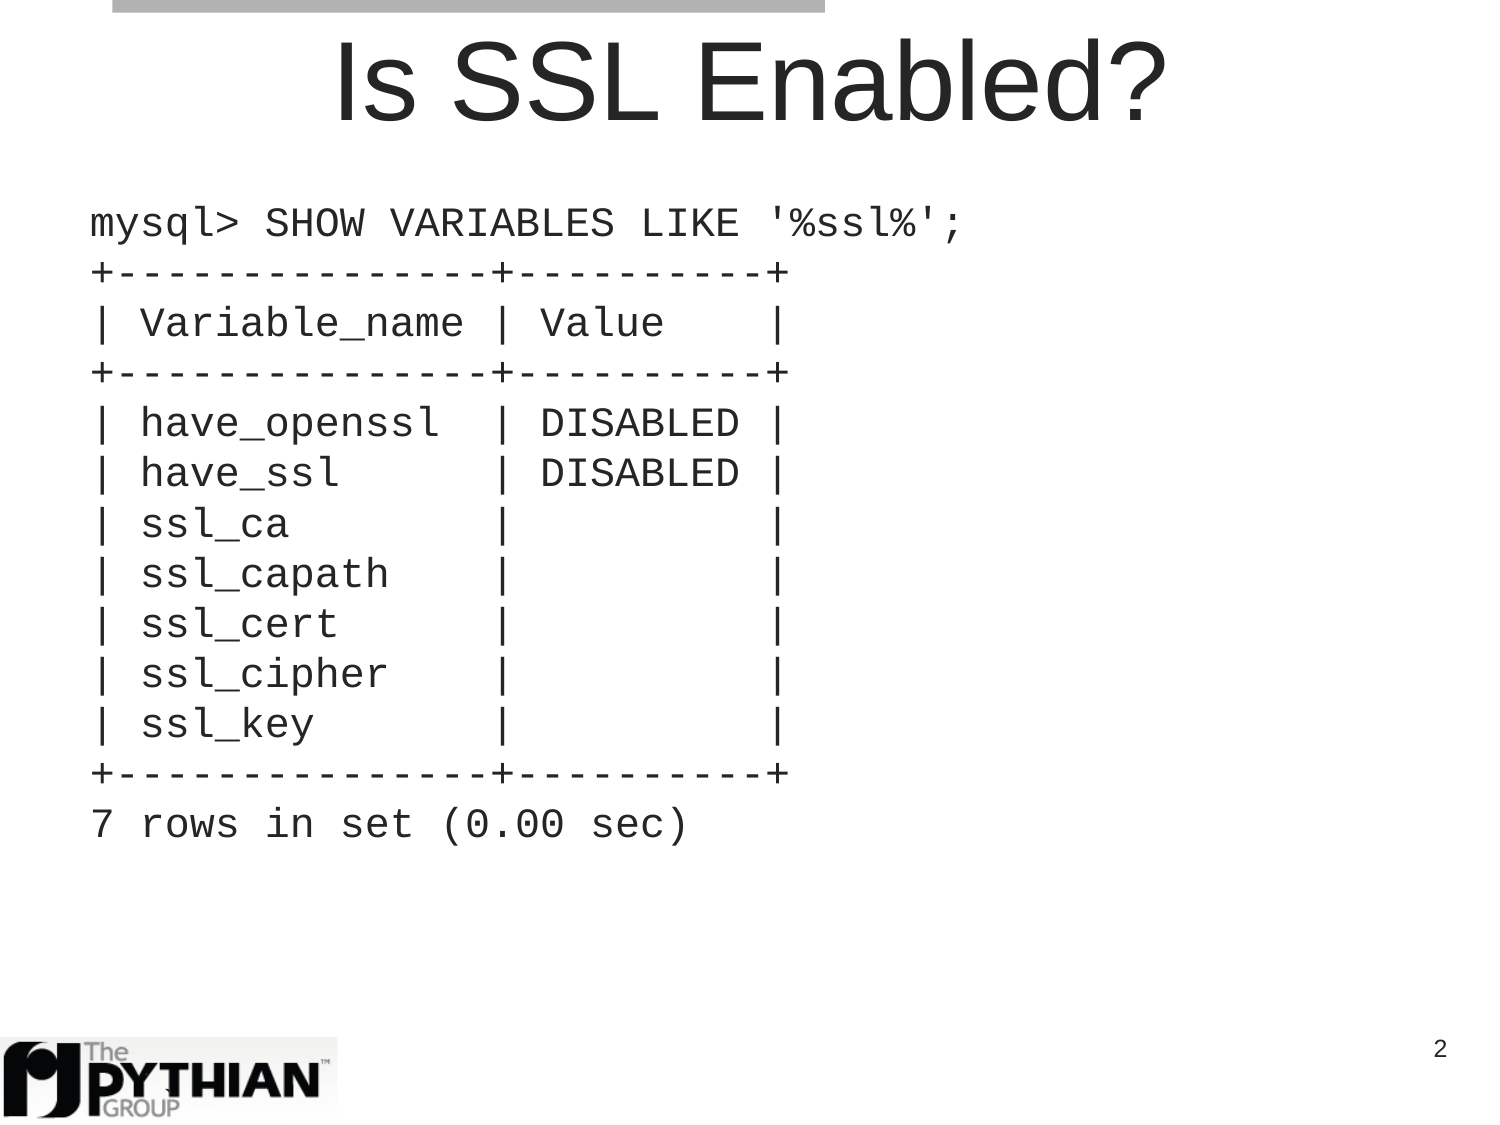

Is SSL Enabled?
mysql> SHOW VARIABLES LIKE '%ssl%';
+---------------+----------+
| Variable_name | Value |
+---------------+----------+
| have_openssl | DISABLED |
| have_ssl | DISABLED |
| ssl_ca | |
| ssl_capath | |
| ssl_cert | |
| ssl_cipher | |
| ssl_key | |
+---------------+----------+
7 rows in set (0.00 sec)